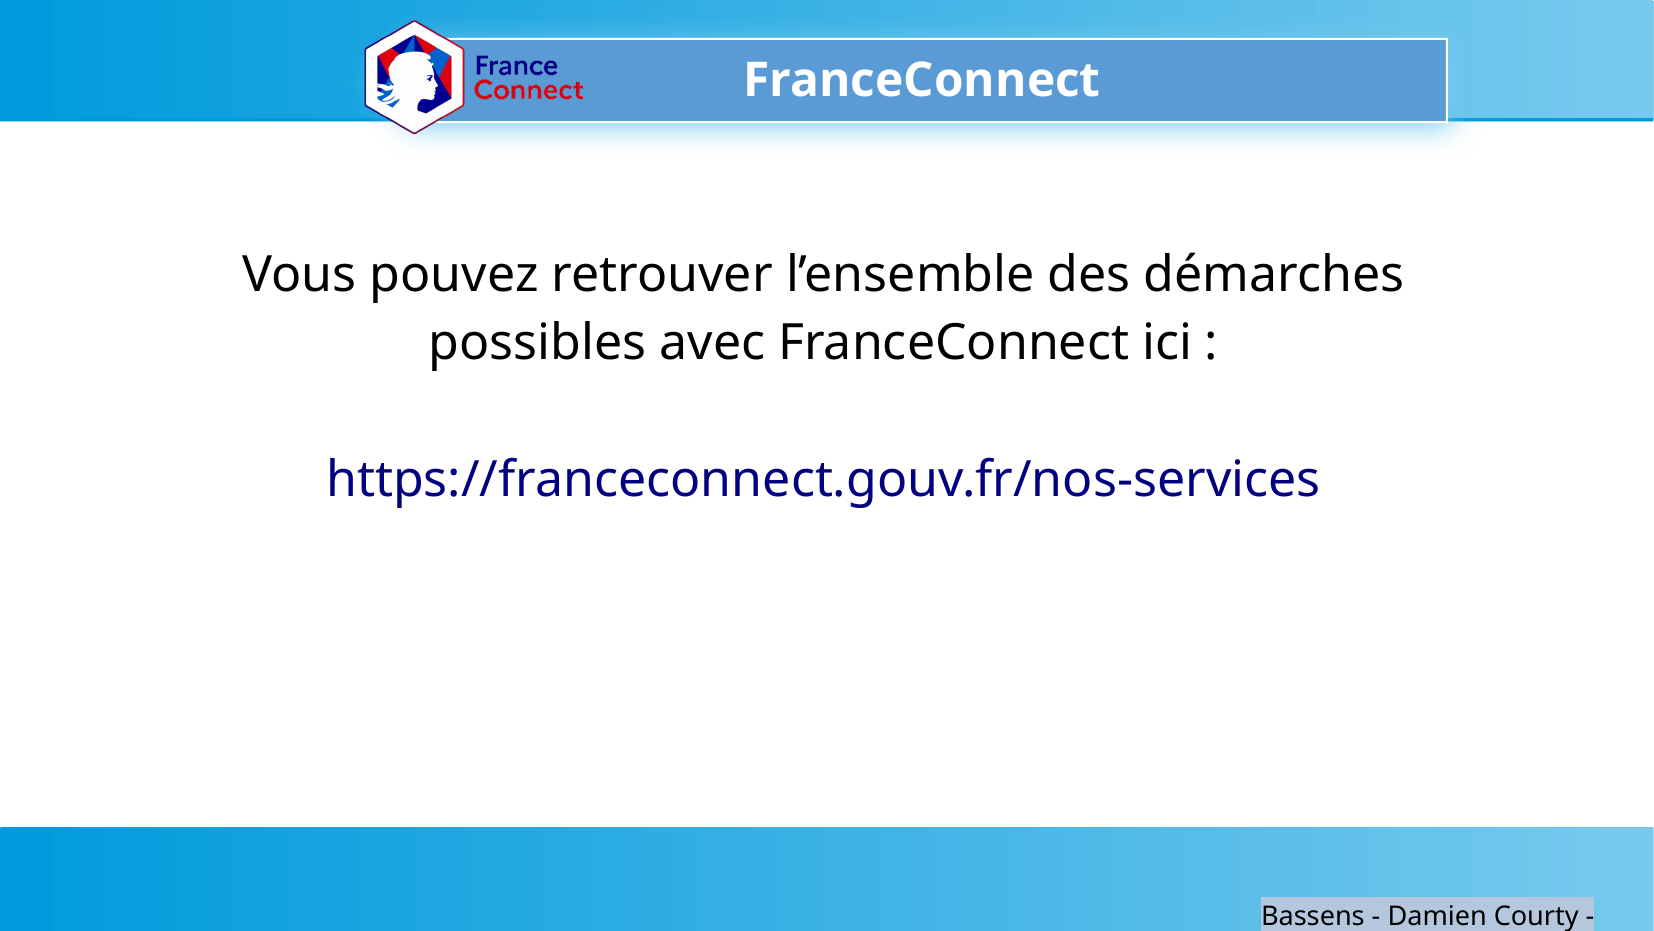

FranceConnect
Vous pouvez retrouver l’ensemble des démarches possibles avec FranceConnect ici :
https://franceconnect.gouv.fr/nos-services
Bassens - Damien Courty - 2024